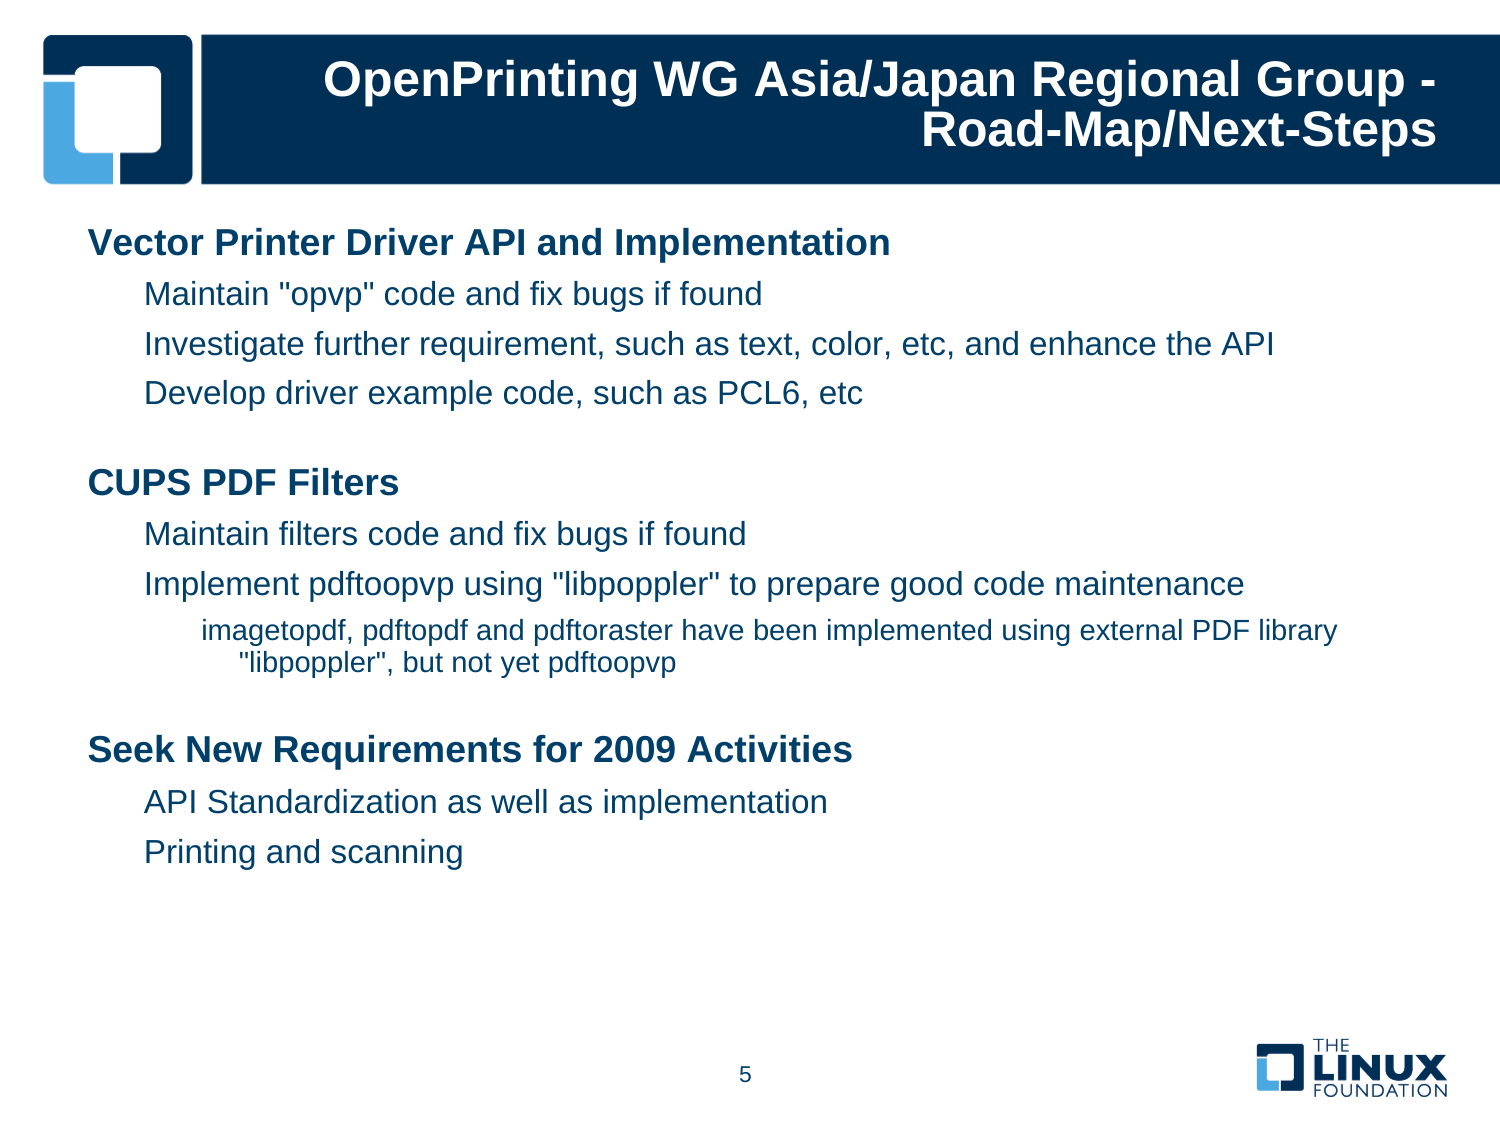

# OpenPrinting WG Asia/Japan Regional Group - Road-Map/Next-Steps
Vector Printer Driver API and Implementation
Maintain "opvp" code and fix bugs if found
Investigate further requirement, such as text, color, etc, and enhance the API
Develop driver example code, such as PCL6, etc
CUPS PDF Filters
Maintain filters code and fix bugs if found
Implement pdftoopvp using "libpoppler" to prepare good code maintenance
imagetopdf, pdftopdf and pdftoraster have been implemented using external PDF library "libpoppler", but not yet pdftoopvp
Seek New Requirements for 2009 Activities
API Standardization as well as implementation
Printing and scanning
5